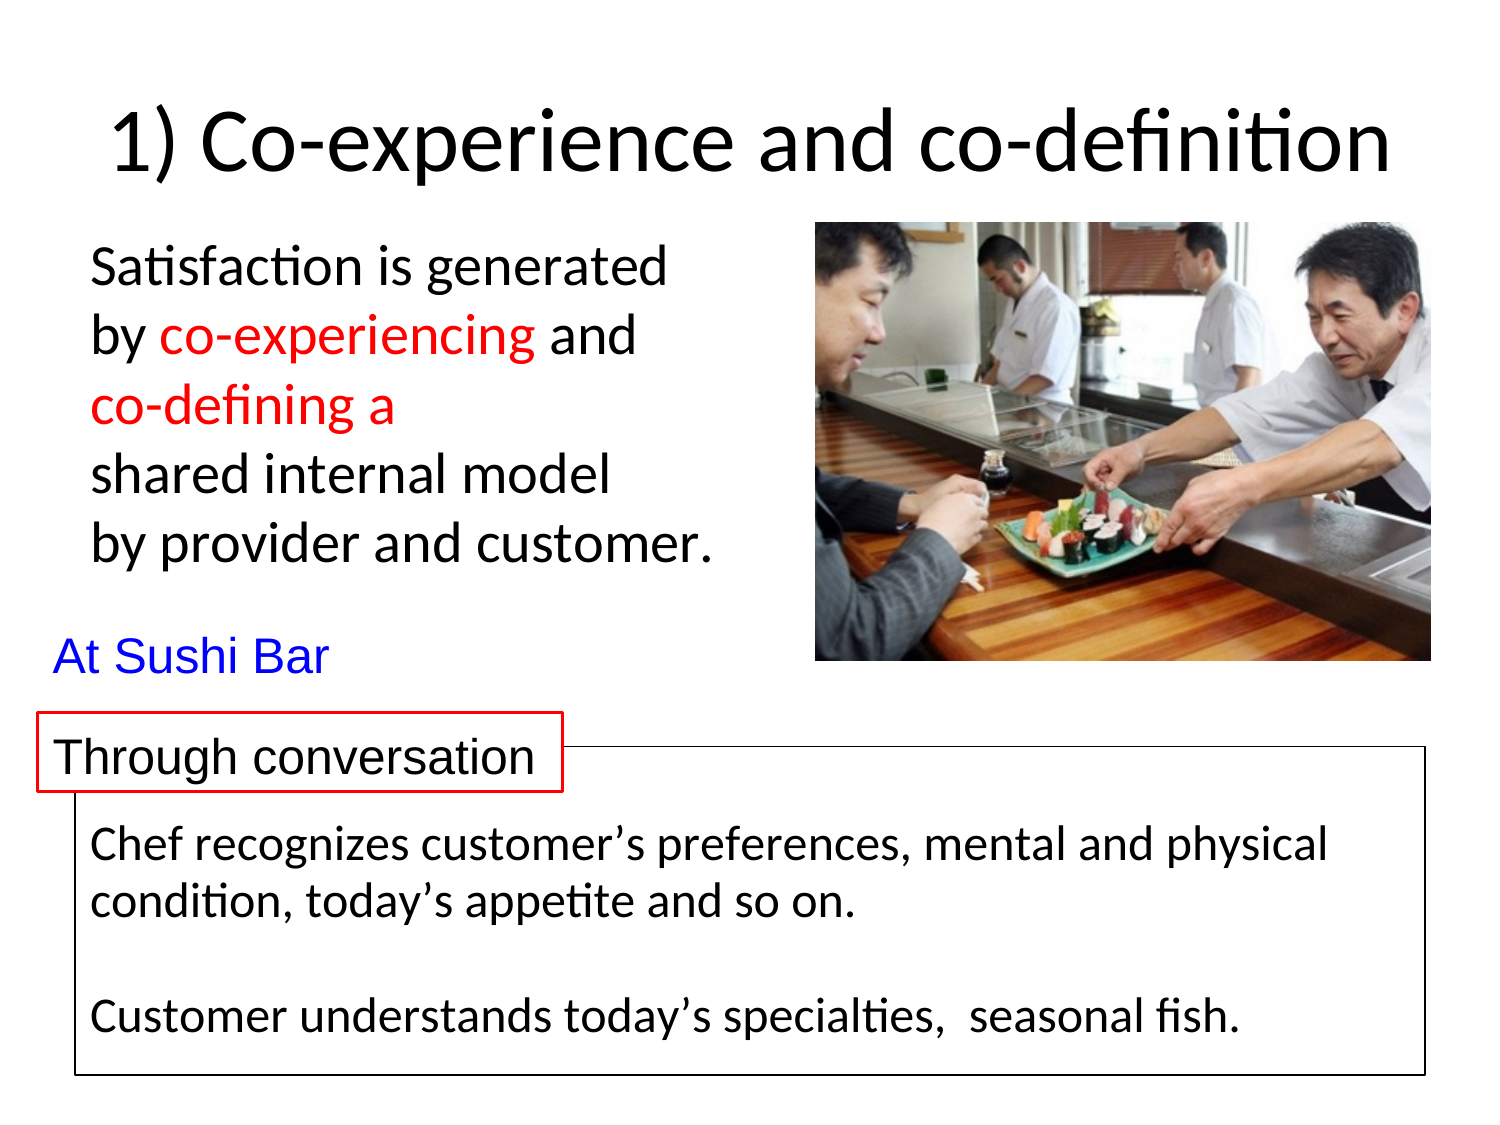

# 1) Co-experience and co-definition
Satisfaction is generated by co-experiencing and
co-defining a
shared internal model
by provider and customer.
At Sushi Bar
Through conversation
Chef recognizes customer’s preferences, mental and physical condition, today’s appetite and so on.
Customer understands today’s specialties, seasonal fish.